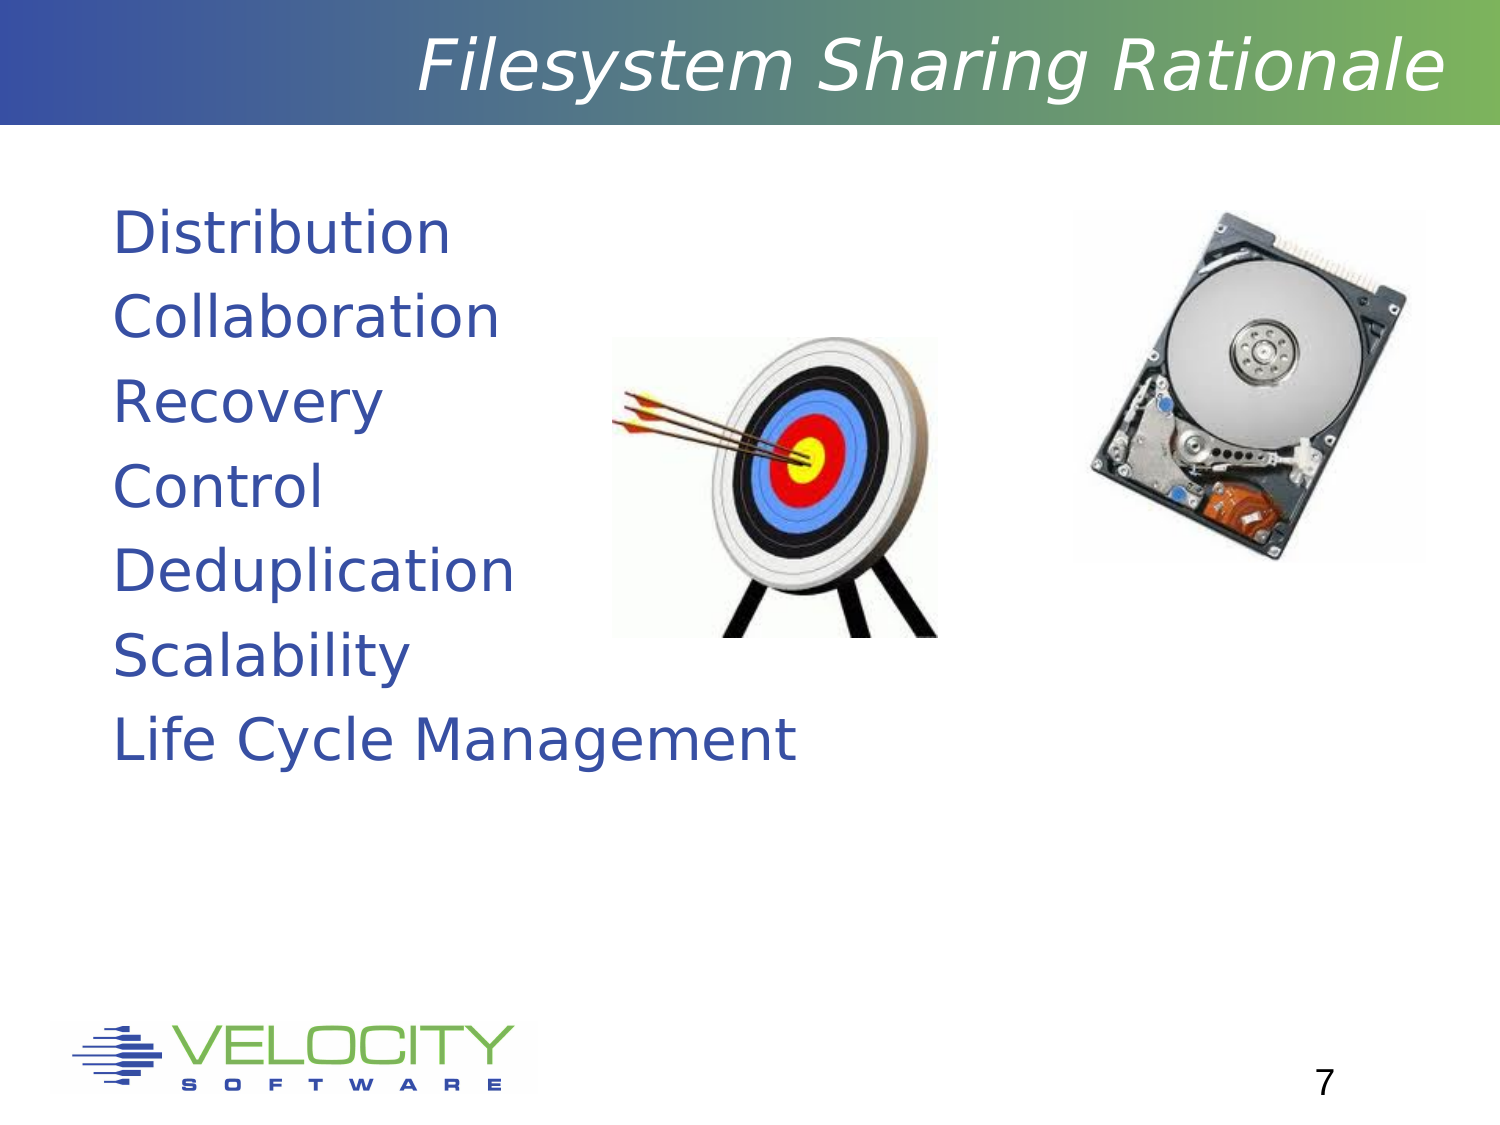

Filesystem Sharing Rationale
# Distribution
Collaboration
Recovery
Control
Deduplication
Scalability
Life Cycle Management
7